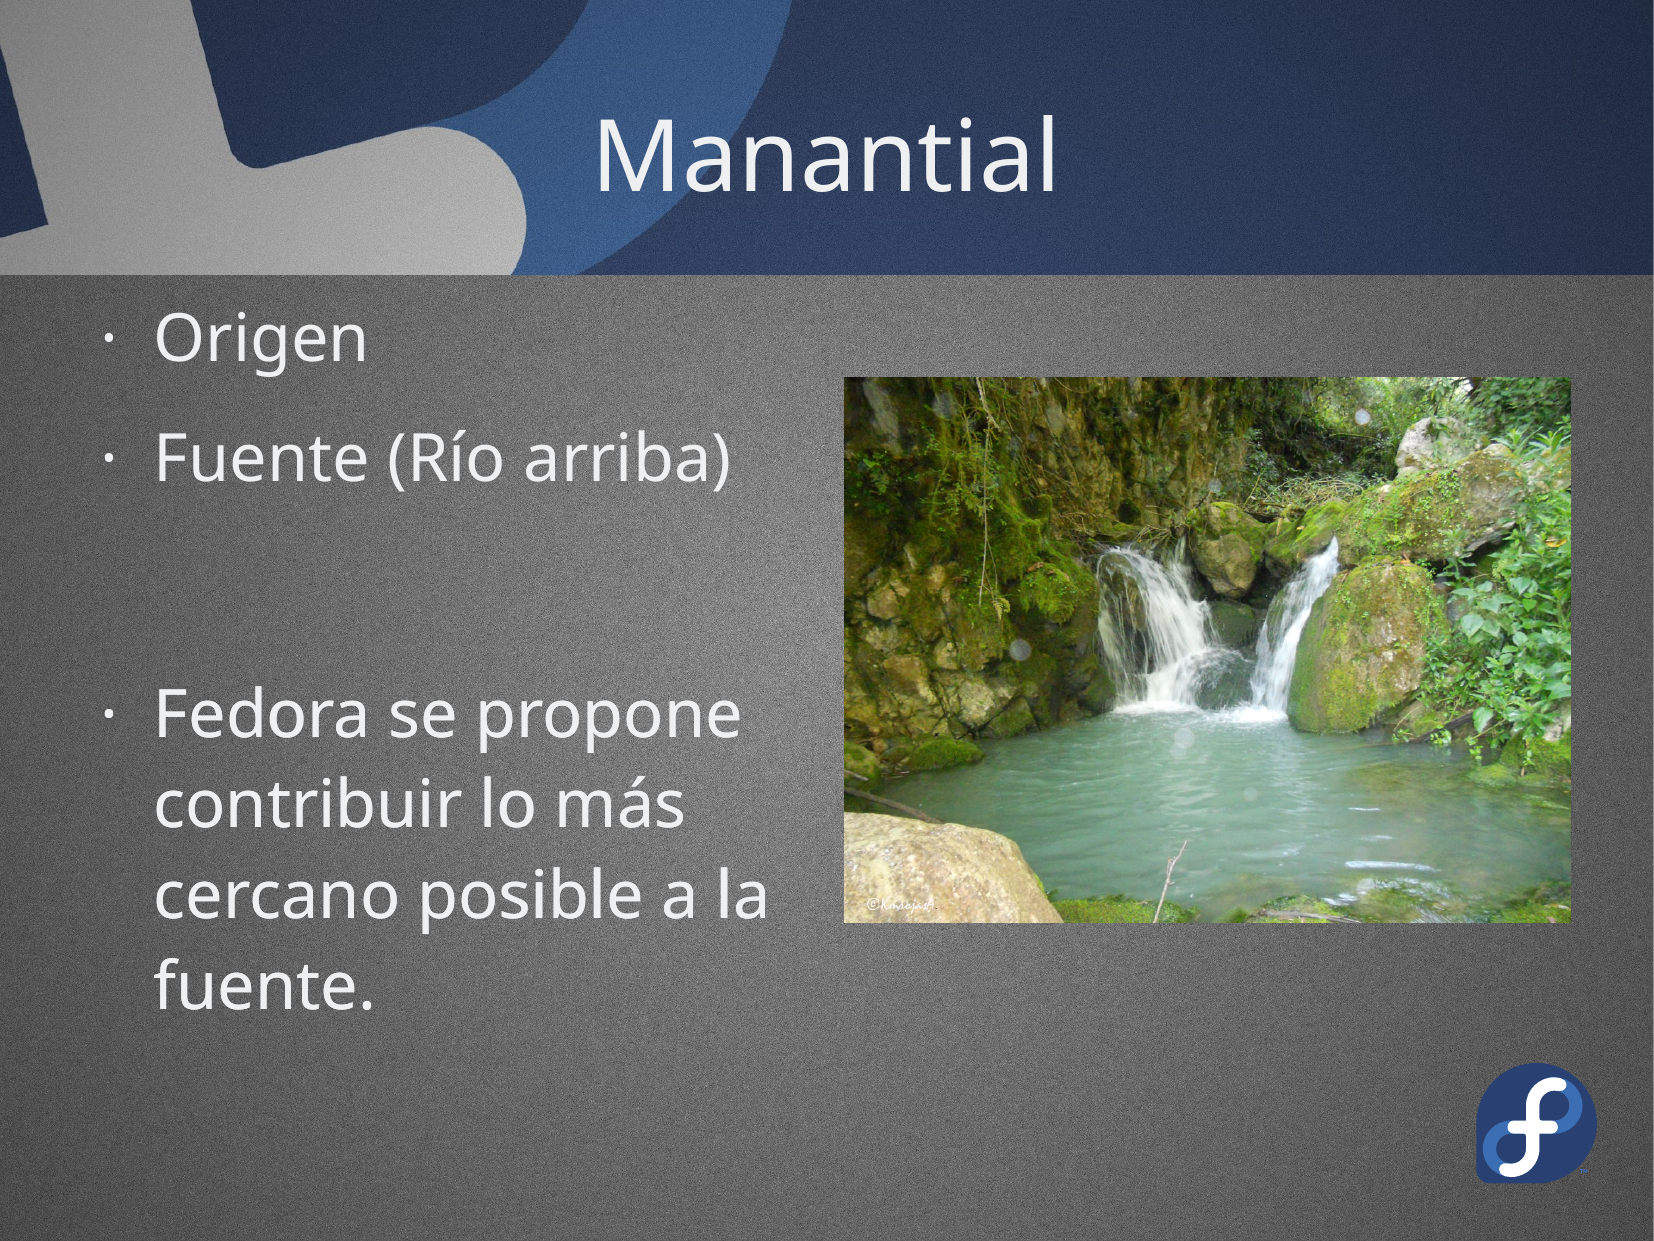

# Manantial
Origen
Fuente (Río arriba)
Fedora se propone contribuir lo más cercano posible a la fuente.
Fedora se propone contribuir lo más cercano posible a la fuente.